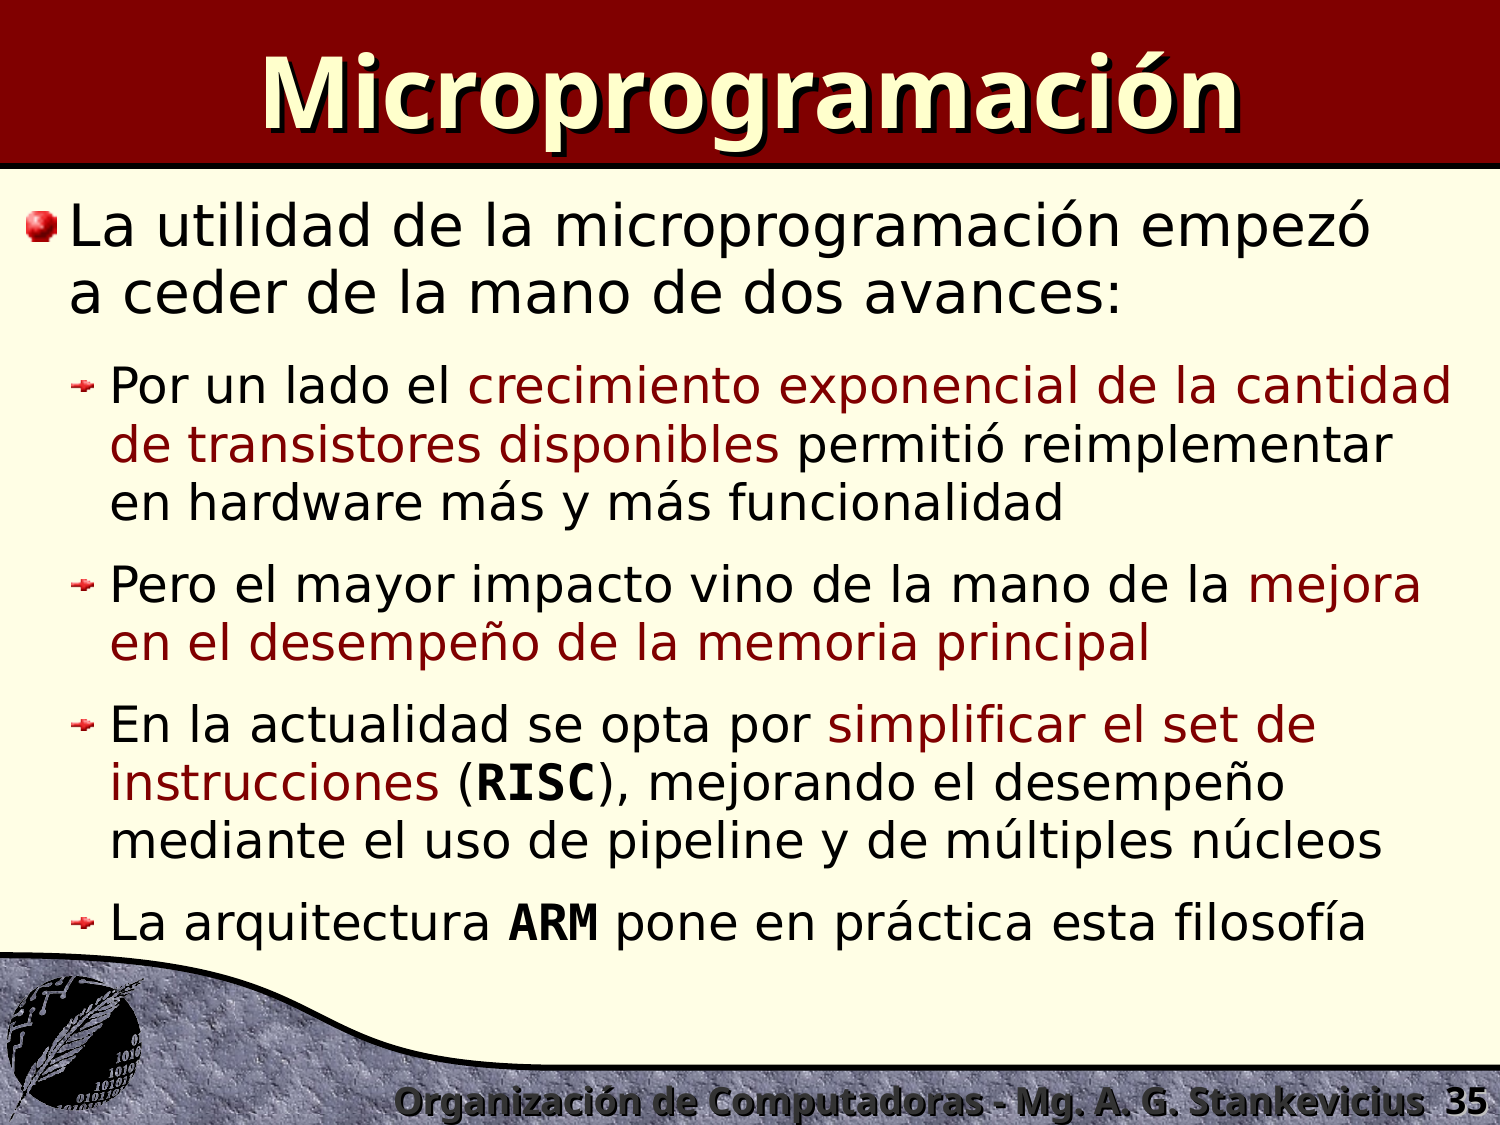

# Microprogramación
La utilidad de la microprogramación empezó
a ceder de la mano de dos avances:
Por un lado el crecimiento exponencial de la cantidad de transistores disponibles permitió reimplementar
en hardware más y más funcionalidad
Pero el mayor impacto vino de la mano de la mejora en el desempeño de la memoria principal
En la actualidad se opta por simplificar el set de instrucciones (RISC), mejorando el desempeño mediante el uso de pipeline y de múltiples núcleos
La arquitectura ARM pone en práctica esta filosofía
35